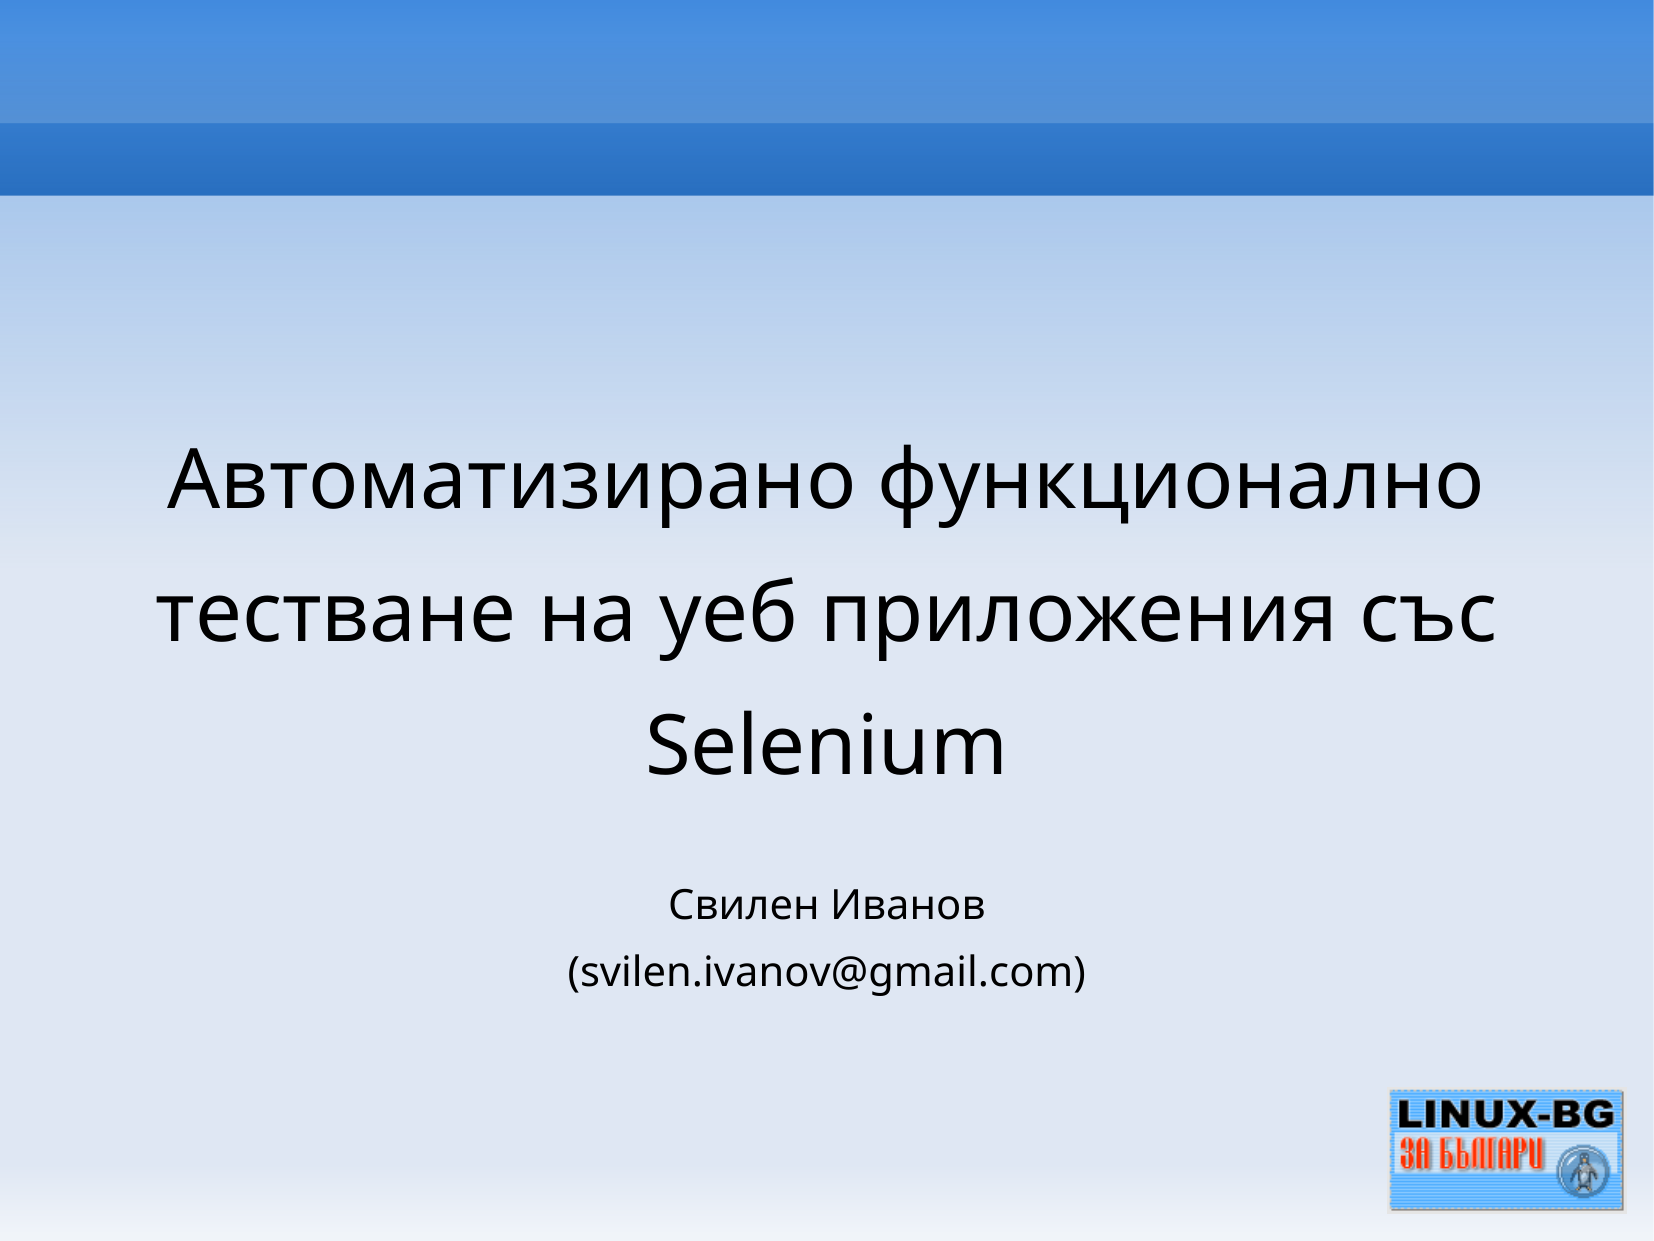

#
Автоматизирано функционално тестване на уеб приложения със Selenium
Свилен Иванов
(svilen.ivanov@gmail.com)